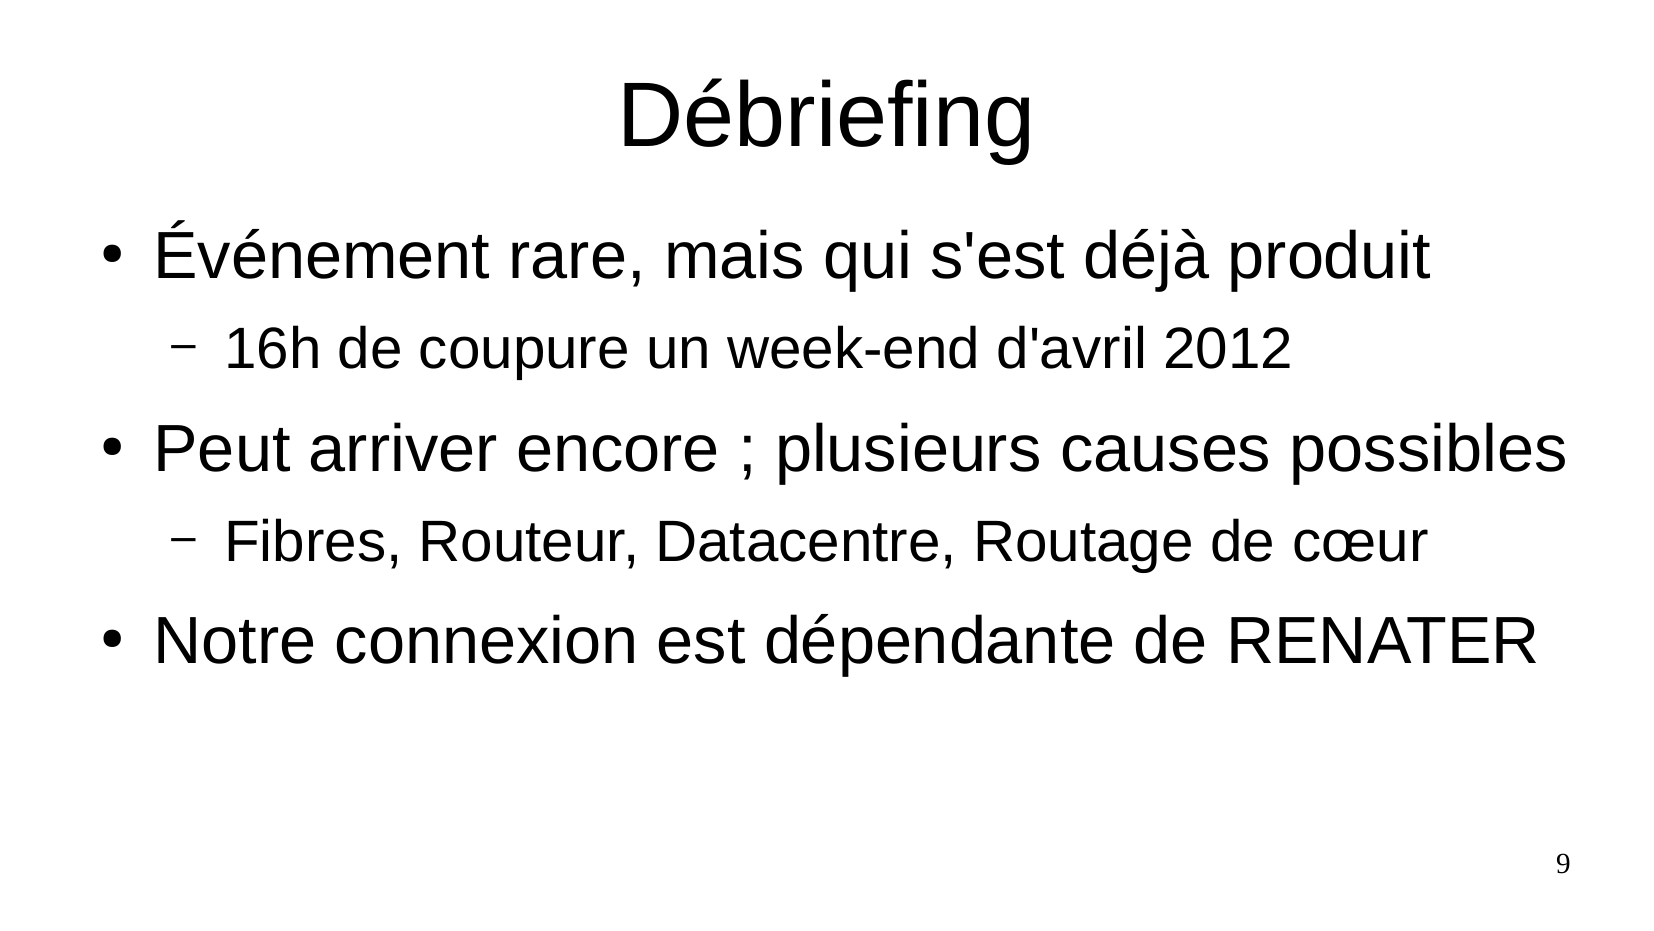

# Débriefing
Événement rare, mais qui s'est déjà produit
16h de coupure un week-end d'avril 2012
Peut arriver encore ; plusieurs causes possibles
Fibres, Routeur, Datacentre, Routage de cœur
Notre connexion est dépendante de RENATER
9